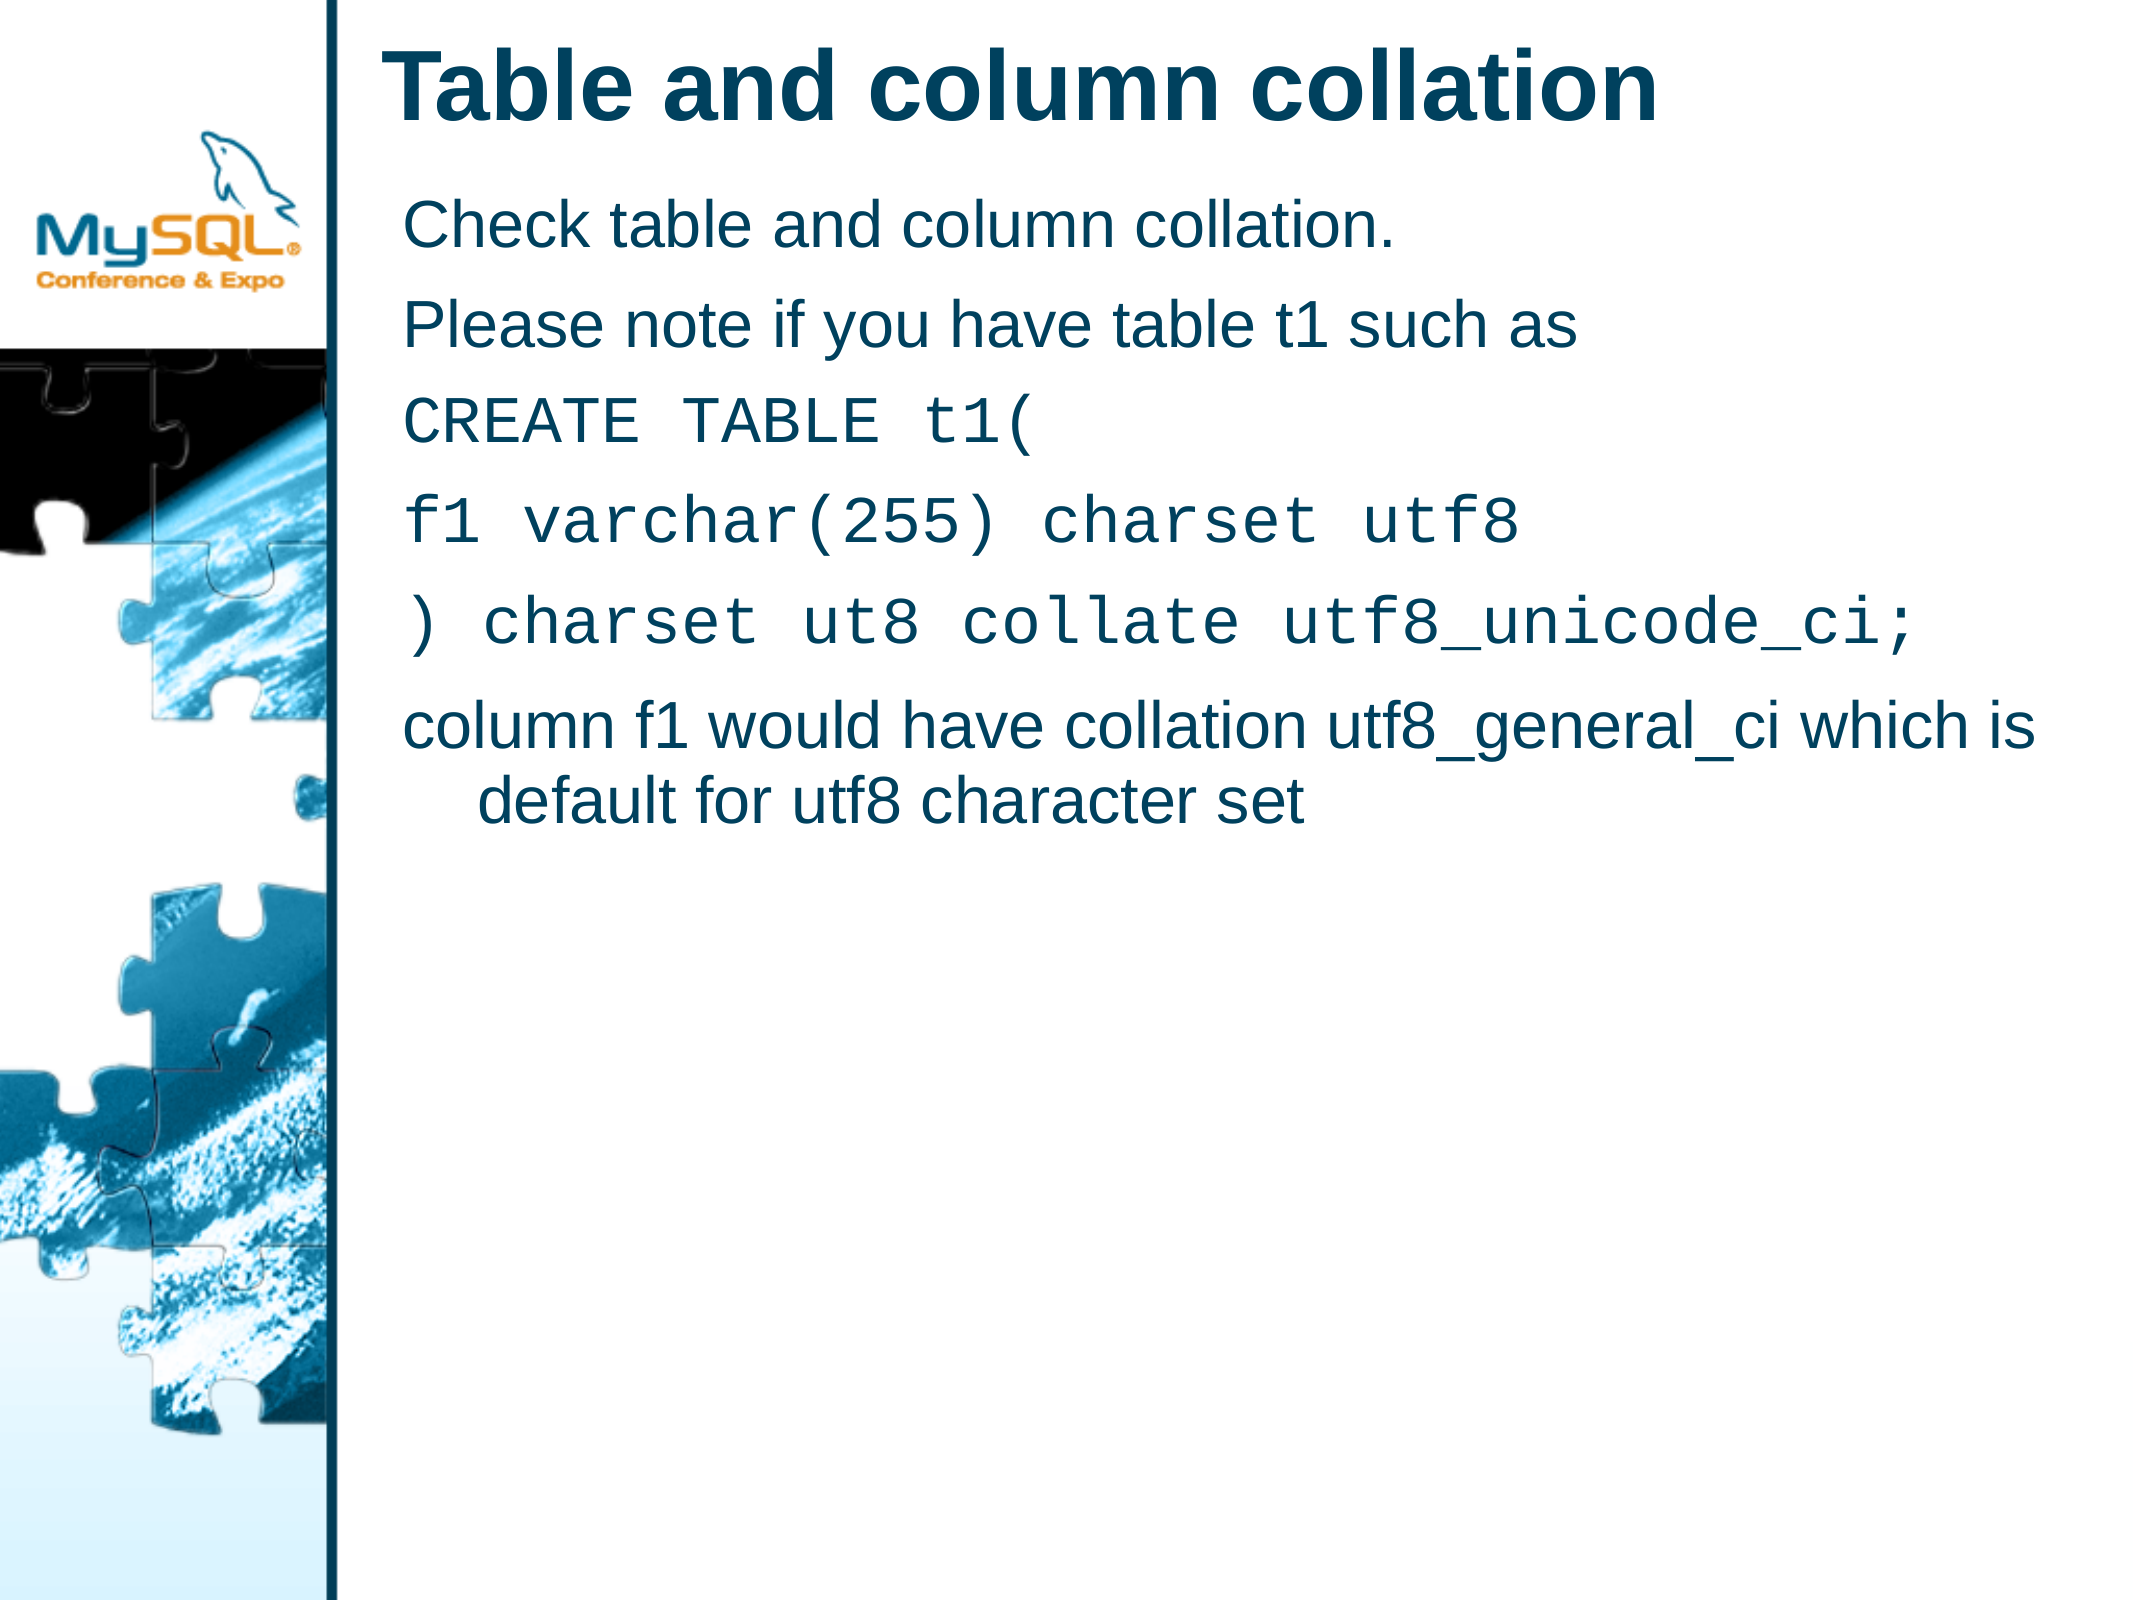

# Table and column collation
Check table and column collation.
Please note if you have table t1 such as
CREATE TABLE t1(
f1 varchar(255) charset utf8
) charset ut8 collate utf8_unicode_ci;
column f1 would have collation utf8_general_ci which is default for utf8 character set